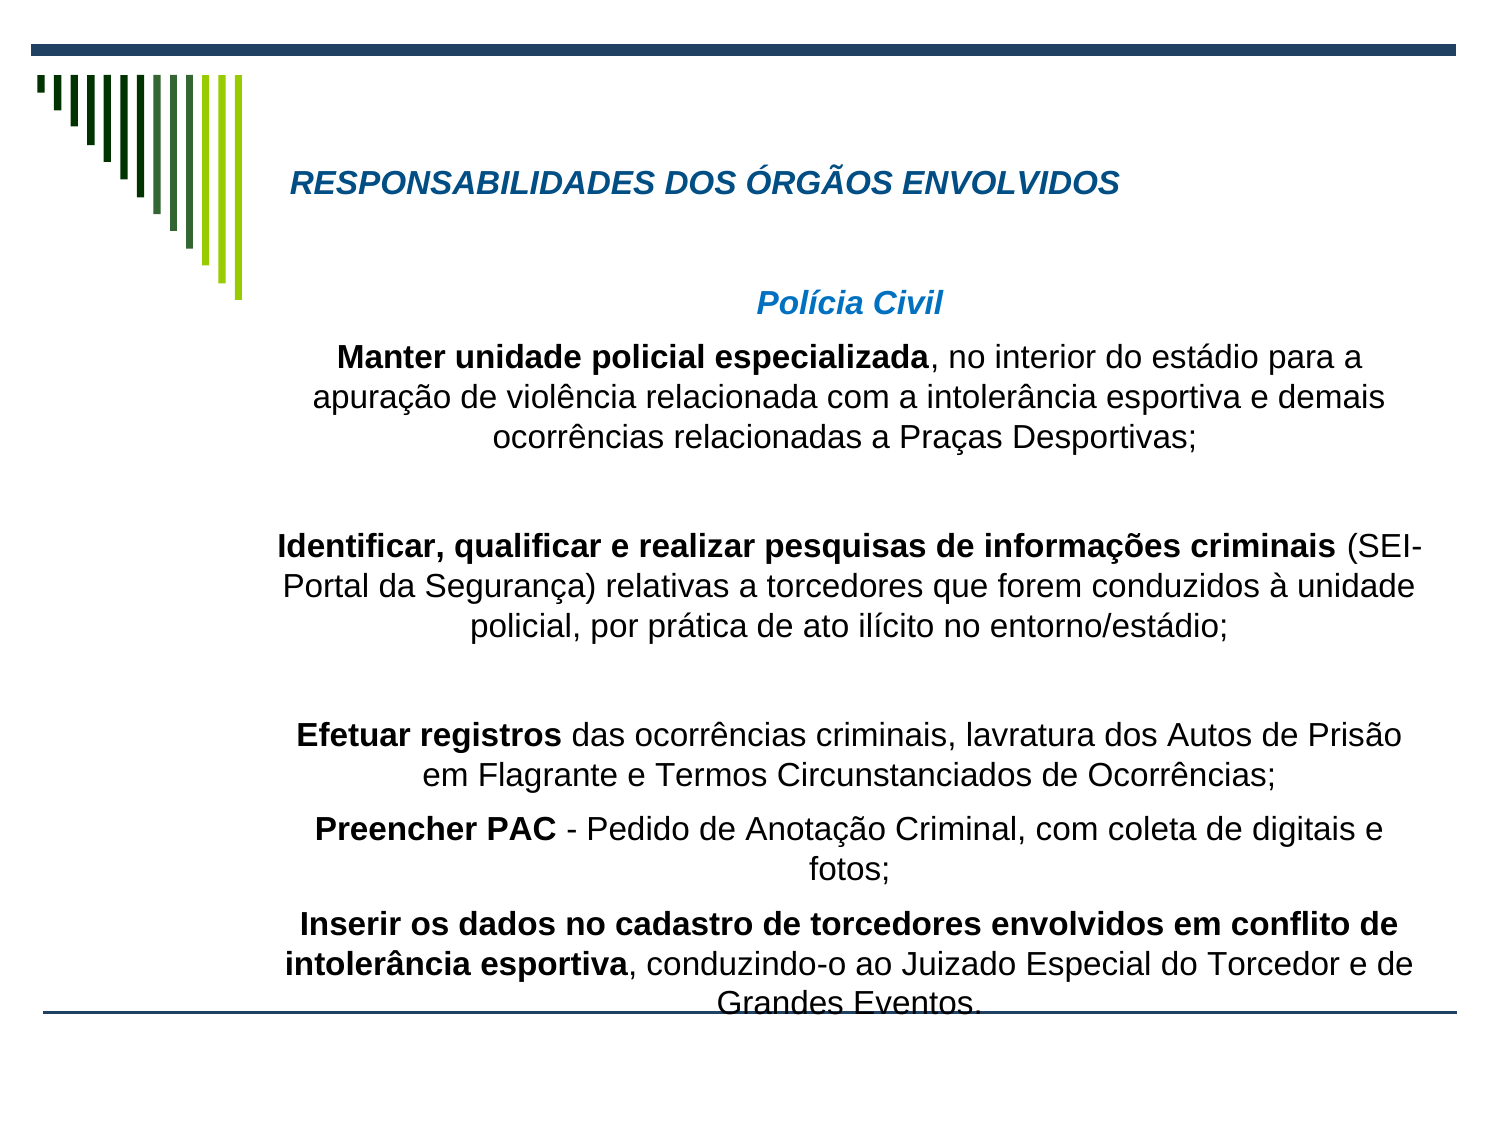

# RESPONSABILIDADES DOS ÓRGÃOS ENVOLVIDOS
Polícia Civil
Manter unidade policial especializada, no interior do estádio para a apuração de violência relacionada com a intolerância esportiva e demais ocorrências relacionadas a Praças Desportivas;
Identificar, qualificar e realizar pesquisas de informações criminais (SEI-Portal da Segurança) relativas a torcedores que forem conduzidos à unidade policial, por prática de ato ilícito no entorno/estádio;
Efetuar registros das ocorrências criminais, lavratura dos Autos de Prisão em Flagrante e Termos Circunstanciados de Ocorrências;
Preencher PAC - Pedido de Anotação Criminal, com coleta de digitais e fotos;
Inserir os dados no cadastro de torcedores envolvidos em conflito de intolerância esportiva, conduzindo-o ao Juizado Especial do Torcedor e de Grandes Eventos.